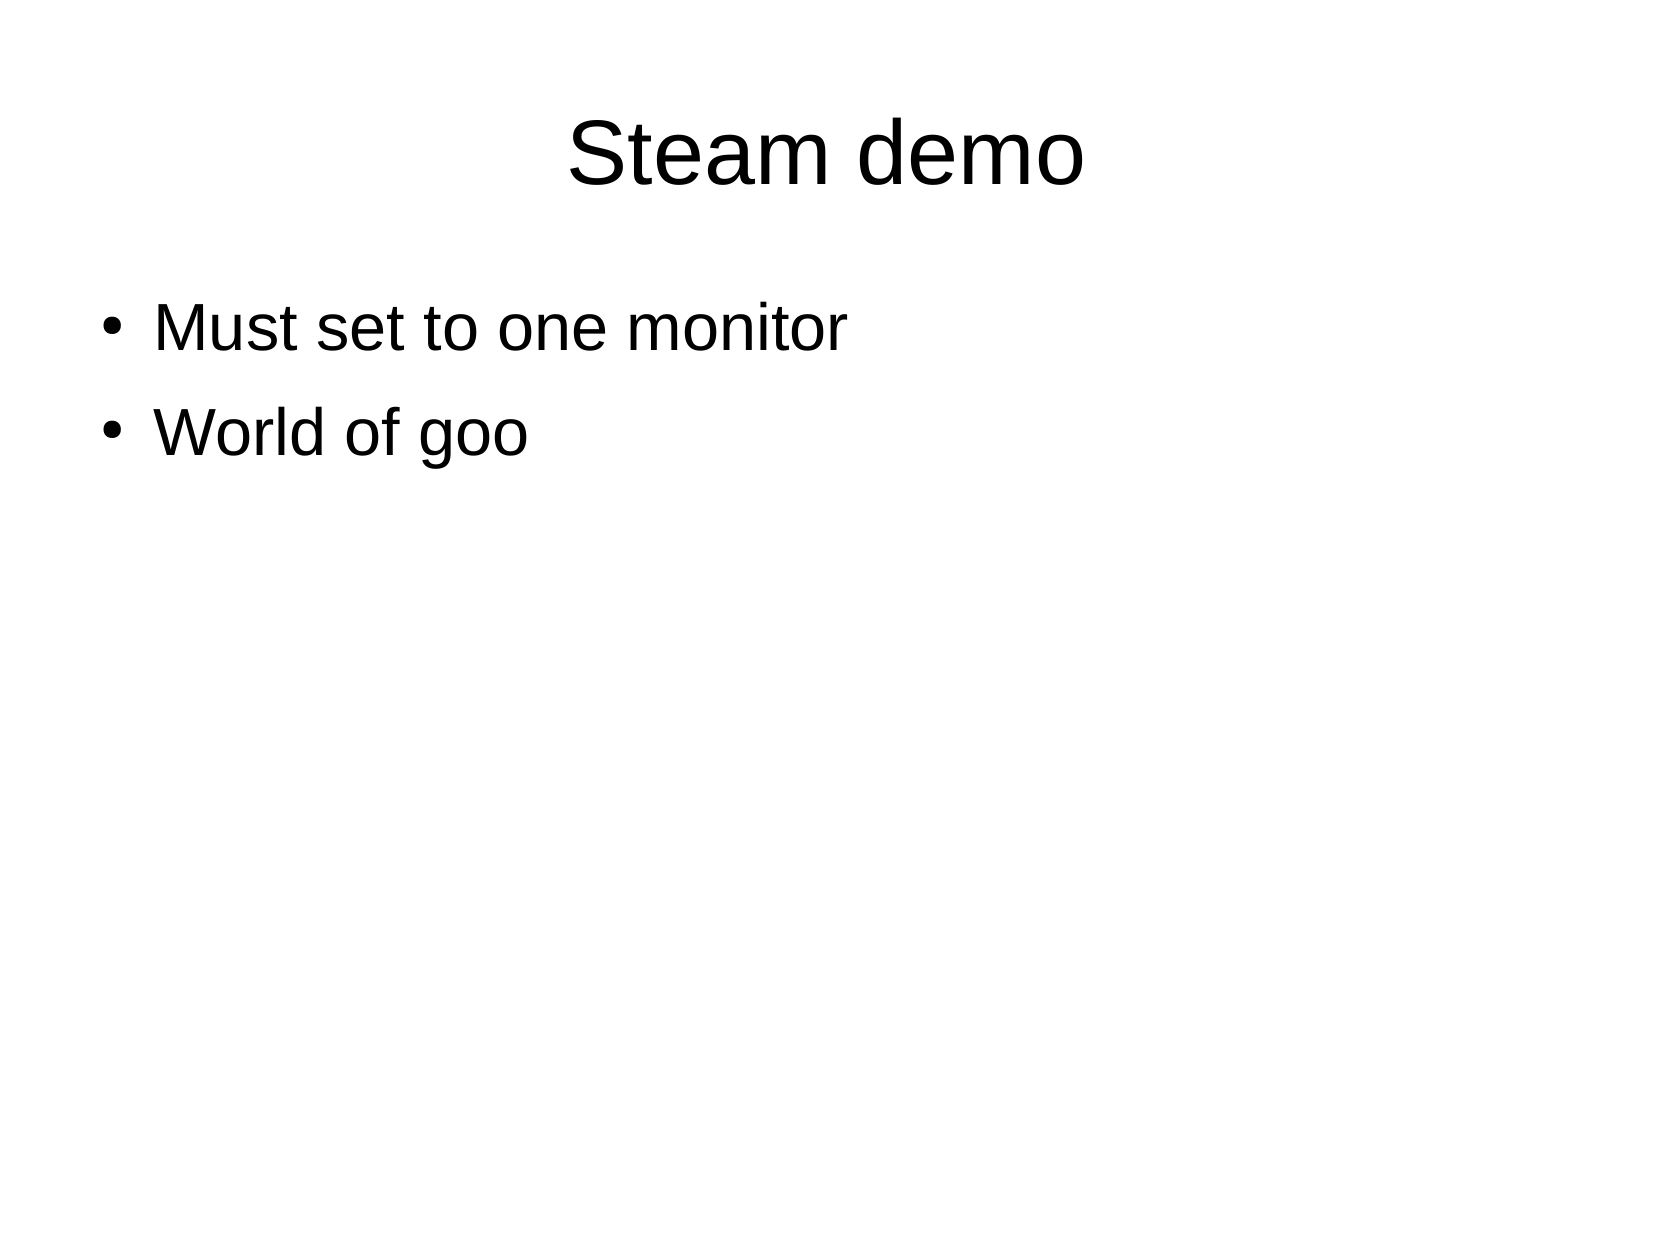

# Steam demo
Must set to one monitor
World of goo